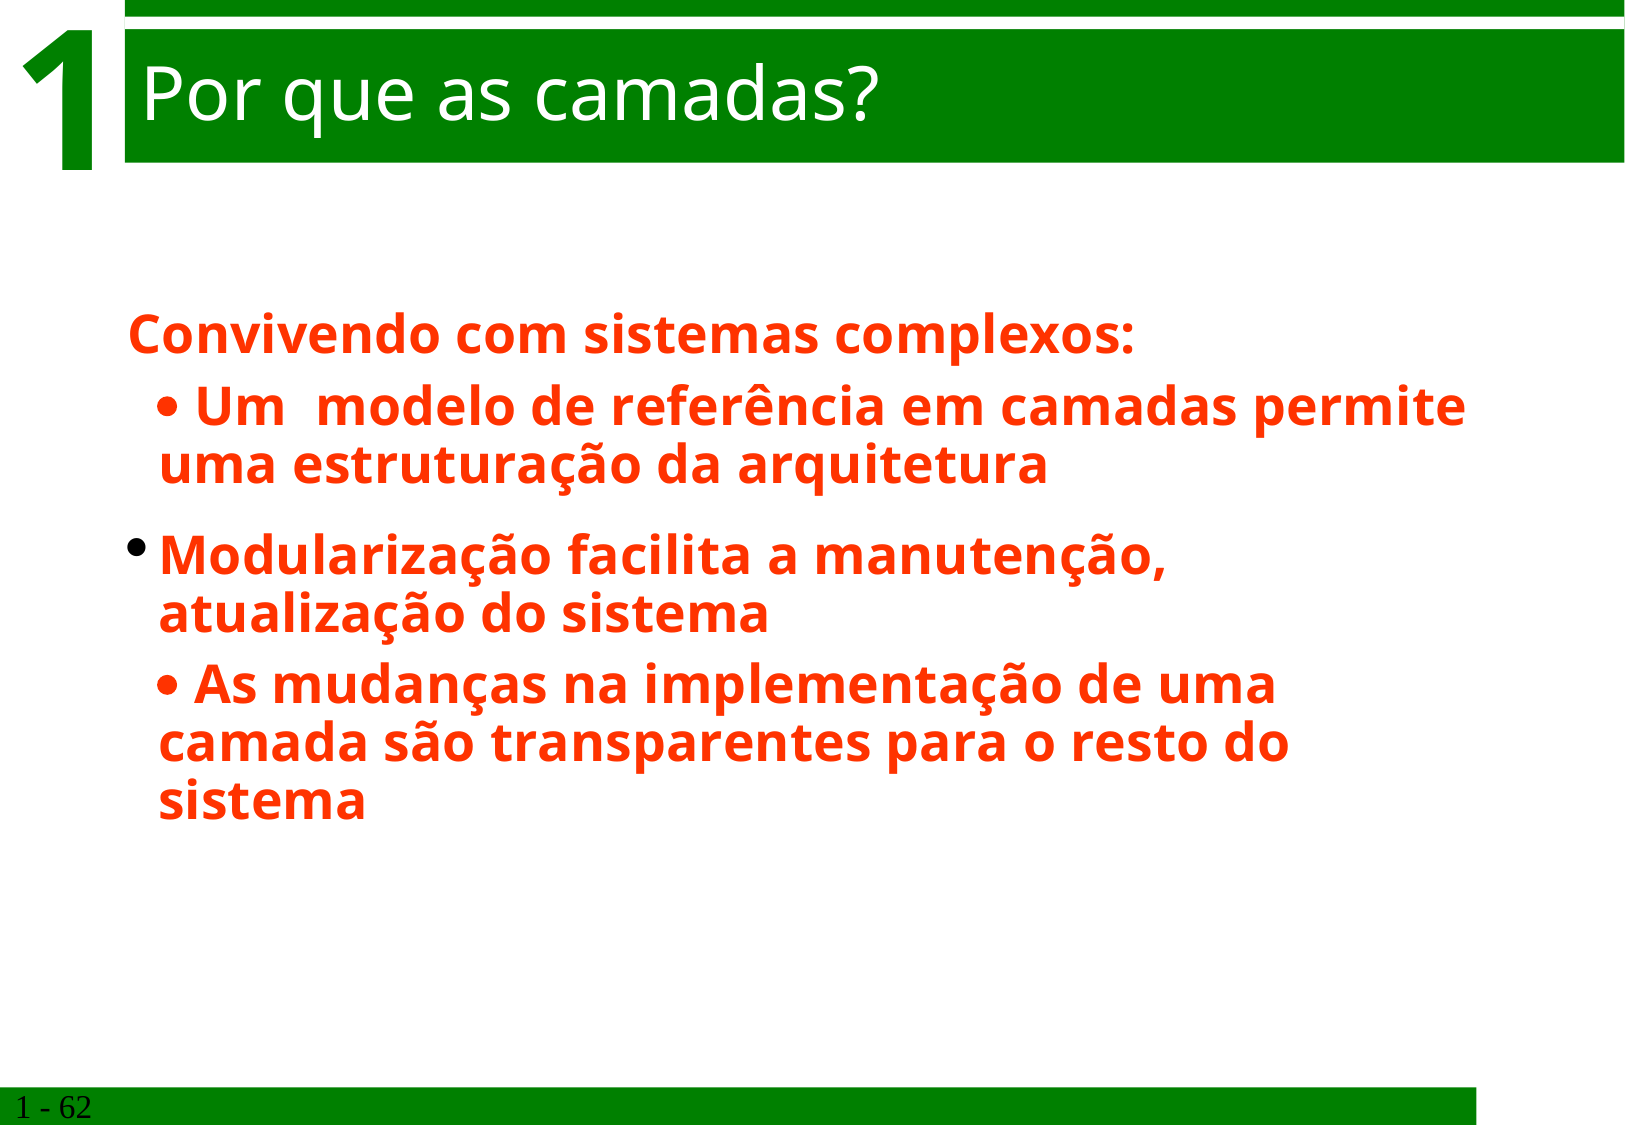

Por que as camadas?
# Convivendo com sistemas complexos:
	 Um modelo de referência em camadas permite uma estruturação da arquitetura
Modularização facilita a manutenção, atualização do sistema
	 As mudanças na implementação de uma camada são transparentes para o resto do sistema
62